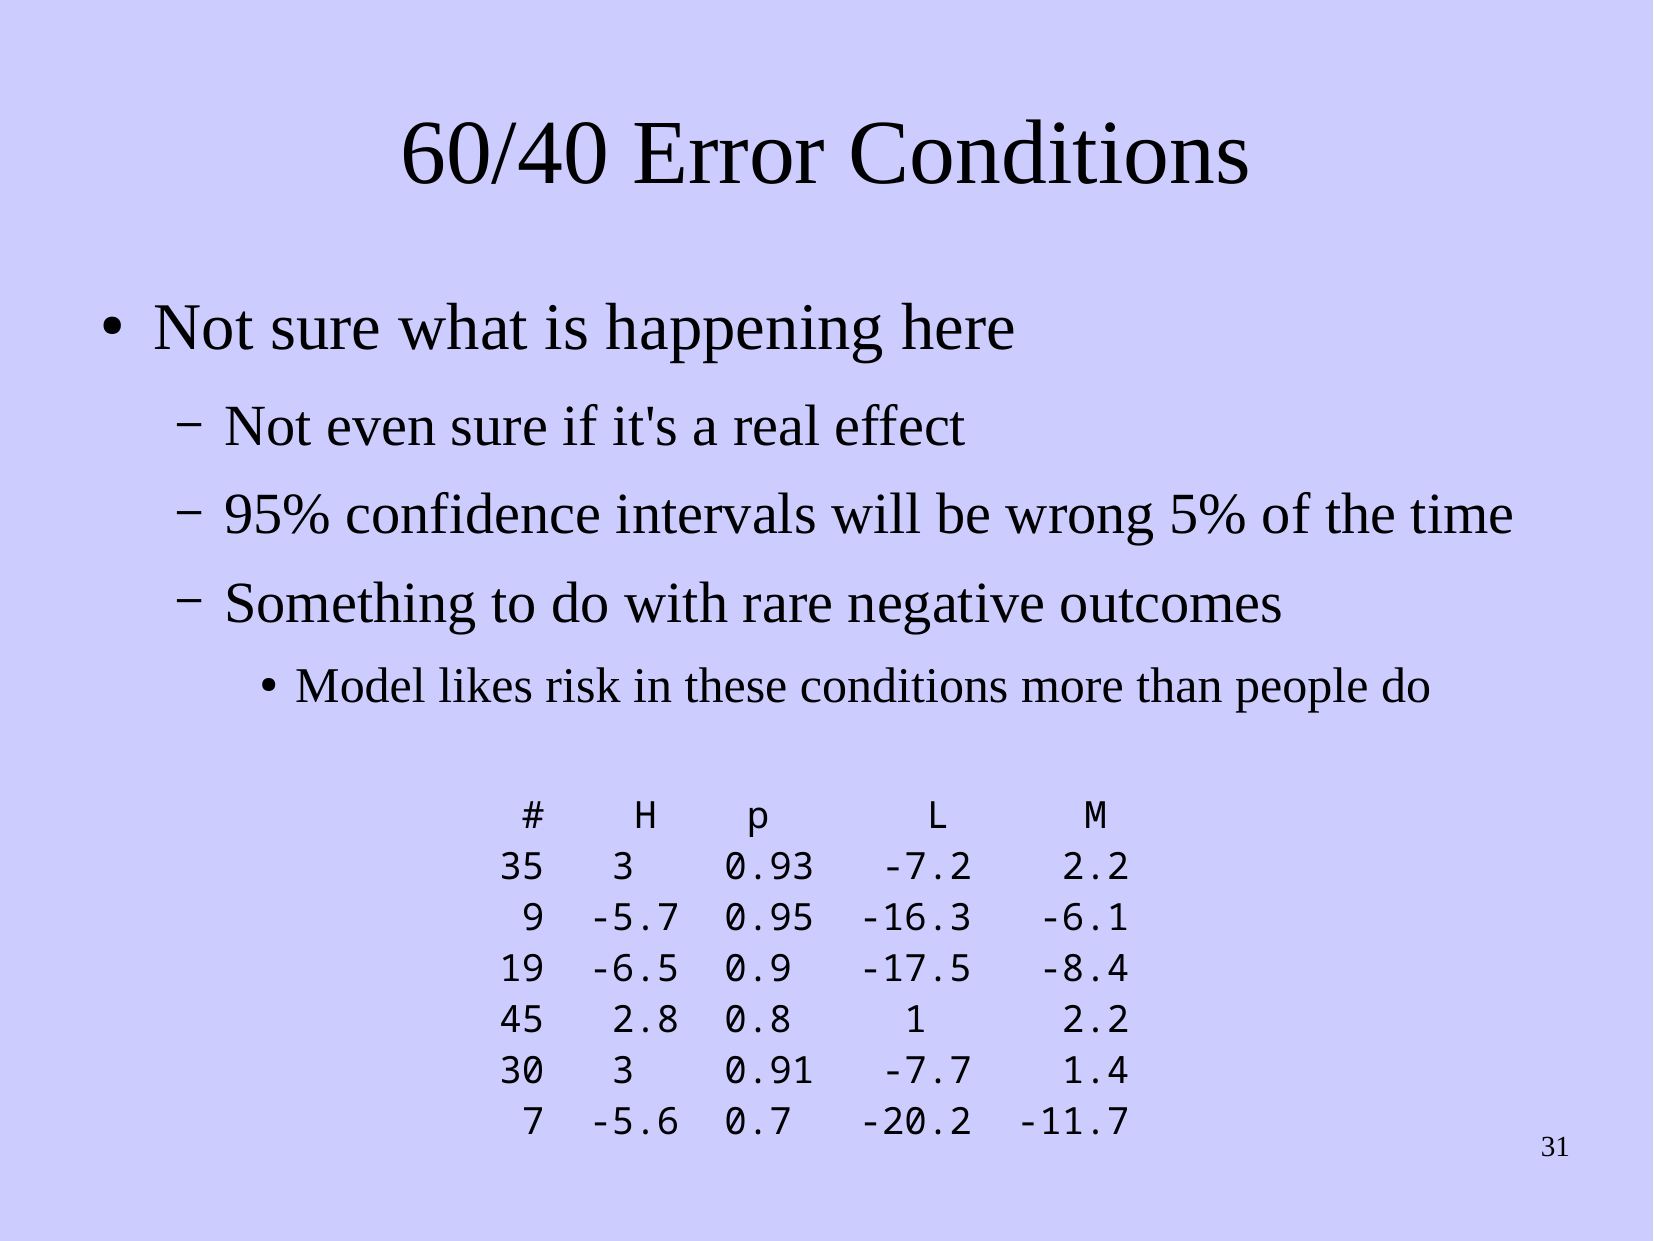

# 60/40 Error Conditions
Not sure what is happening here
Not even sure if it's a real effect
95% confidence intervals will be wrong 5% of the time
Something to do with rare negative outcomes
Model likes risk in these conditions more than people do
 # H p L M
35 3 0.93 -7.2 2.2
 9 -5.7 0.95 -16.3 -6.1
19 -6.5 0.9 -17.5 -8.4
45 2.8 0.8 1 2.2
30 3 0.91 -7.7 1.4
 7 -5.6 0.7 -20.2 -11.7
31